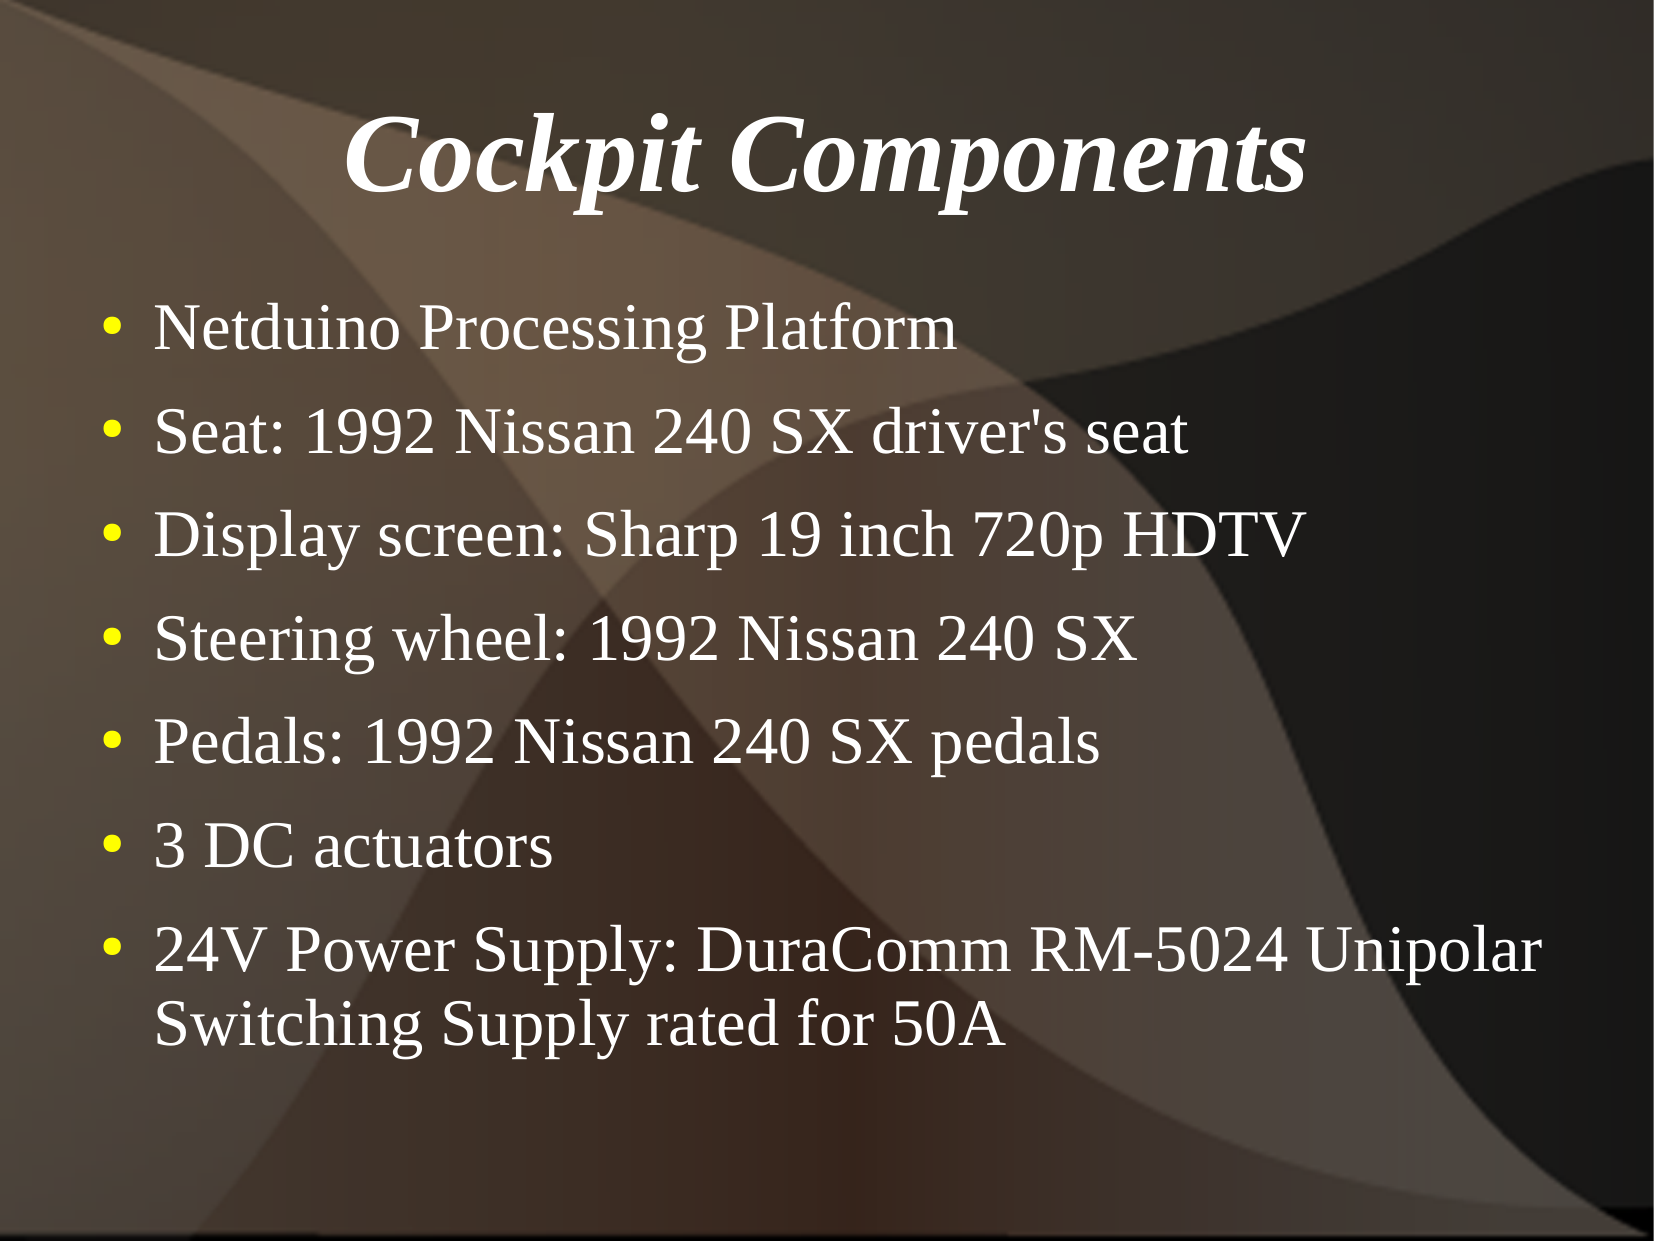

# Cockpit Components
Netduino Processing Platform
Seat: 1992 Nissan 240 SX driver's seat
Display screen: Sharp 19 inch 720p HDTV
Steering wheel: 1992 Nissan 240 SX
Pedals: 1992 Nissan 240 SX pedals
3 DC actuators
24V Power Supply: DuraComm RM-5024 Unipolar Switching Supply rated for 50A